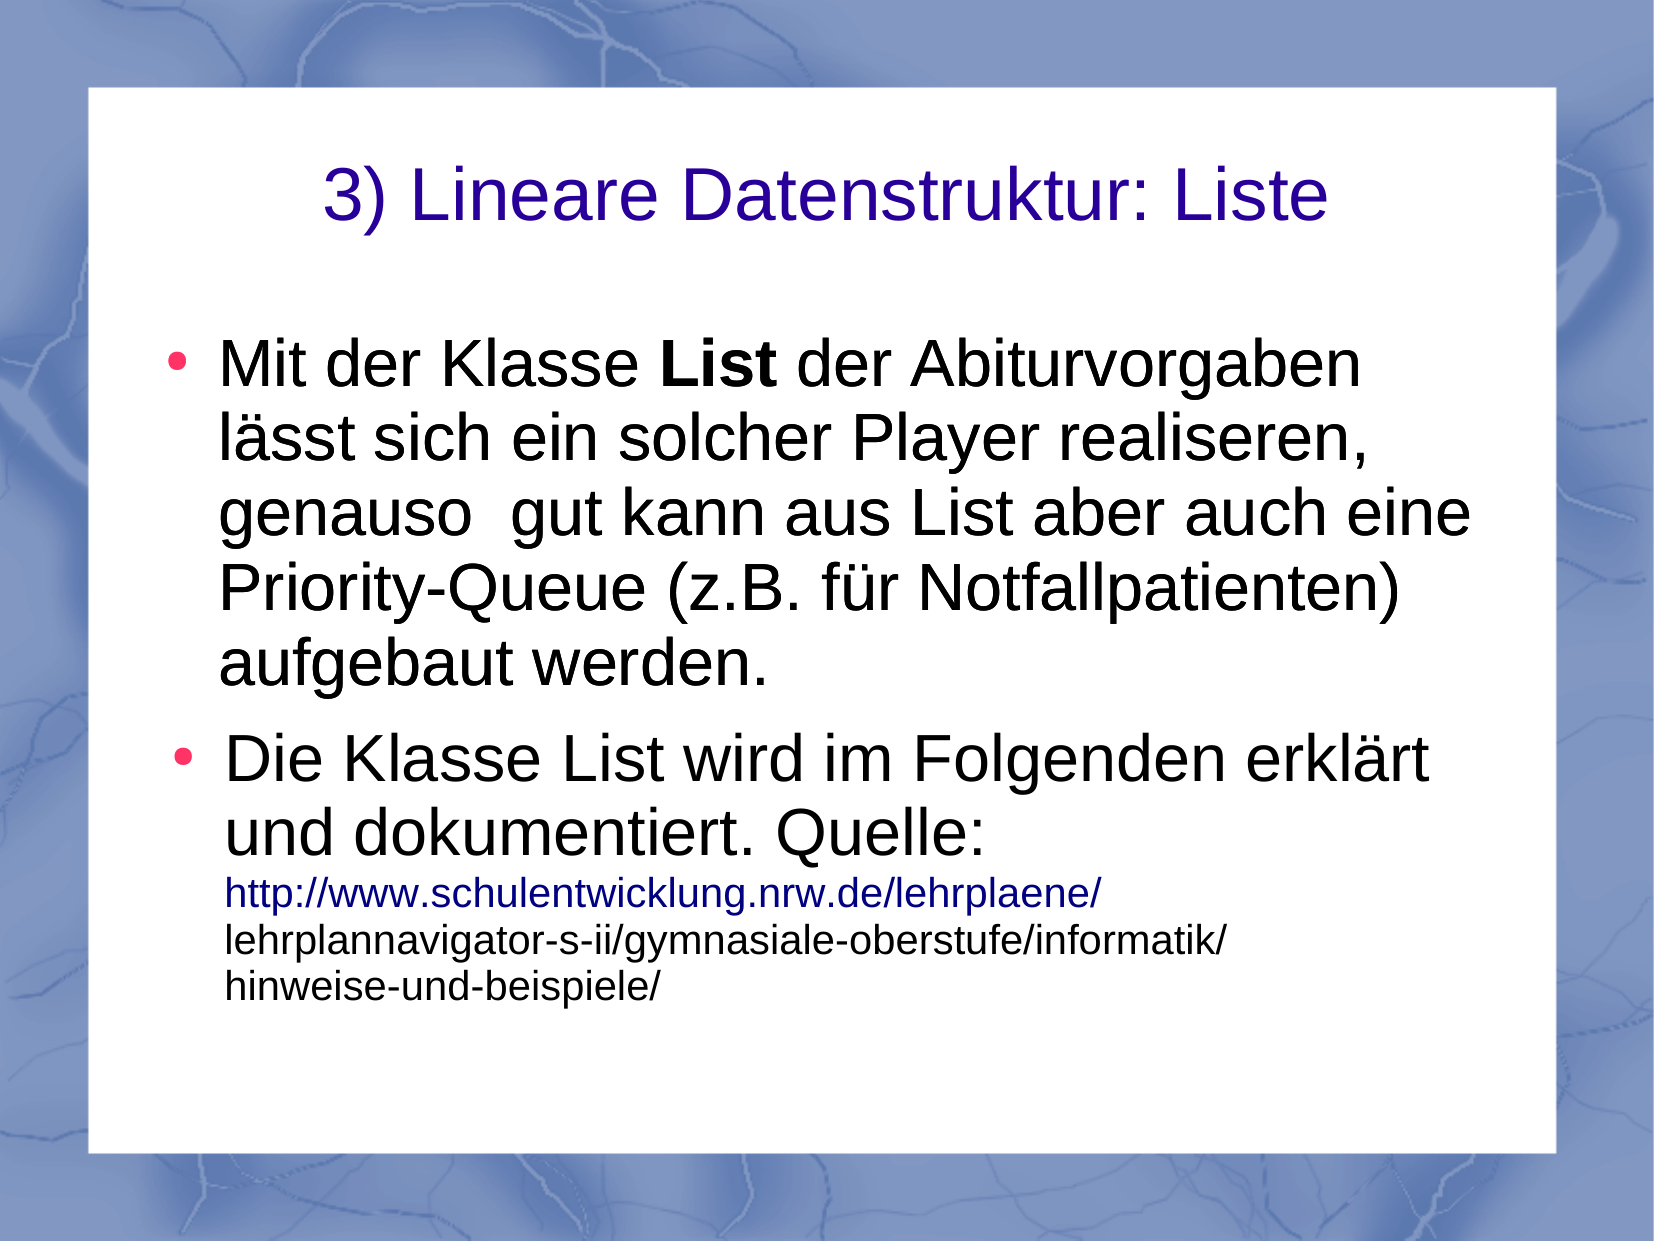

# 3) Lineare Datenstruktur: Liste
Mit der Klasse List der Abiturvorgaben lässt sich ein solcher Player realiseren, genauso gut kann aus List aber auch eine Priority-Queue (z.B. für Notfallpatienten) aufgebaut werden.
Mit der Klasse List der Abiturvorgaben lässt sich ein solcher Player realiseren, genauso gut kann aus List aber auch eine Priority-Queue (z.B. für Notfallpatienten) aufgebaut werden.
Die Klasse List wird im Folgenden erklärt und dokumentiert. Quelle:http://www.schulentwicklung.nrw.de/lehrplaene/
lehrplannavigator-s-ii/gymnasiale-oberstufe/informatik/
hinweise-und-beispiele/